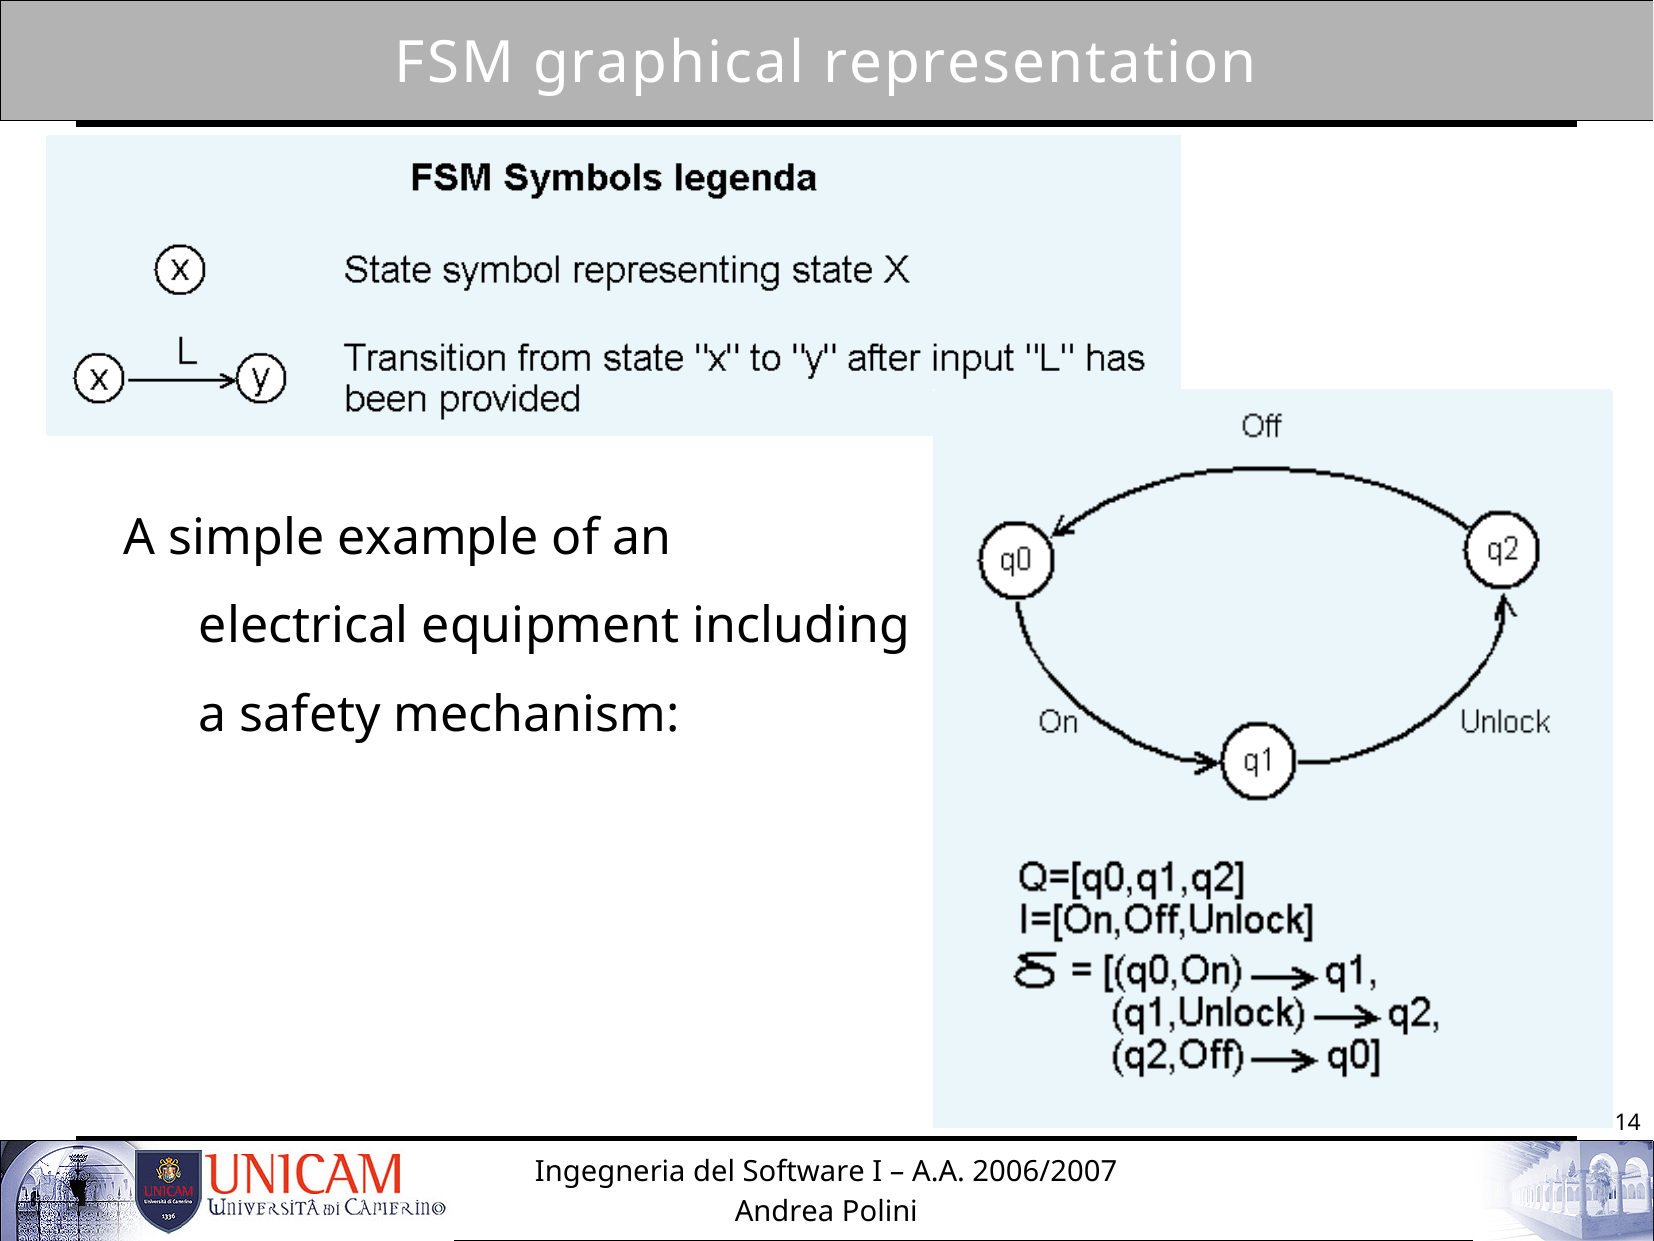

# FSM graphical representation
A simple example of an
electrical equipment including
a safety mechanism:
14